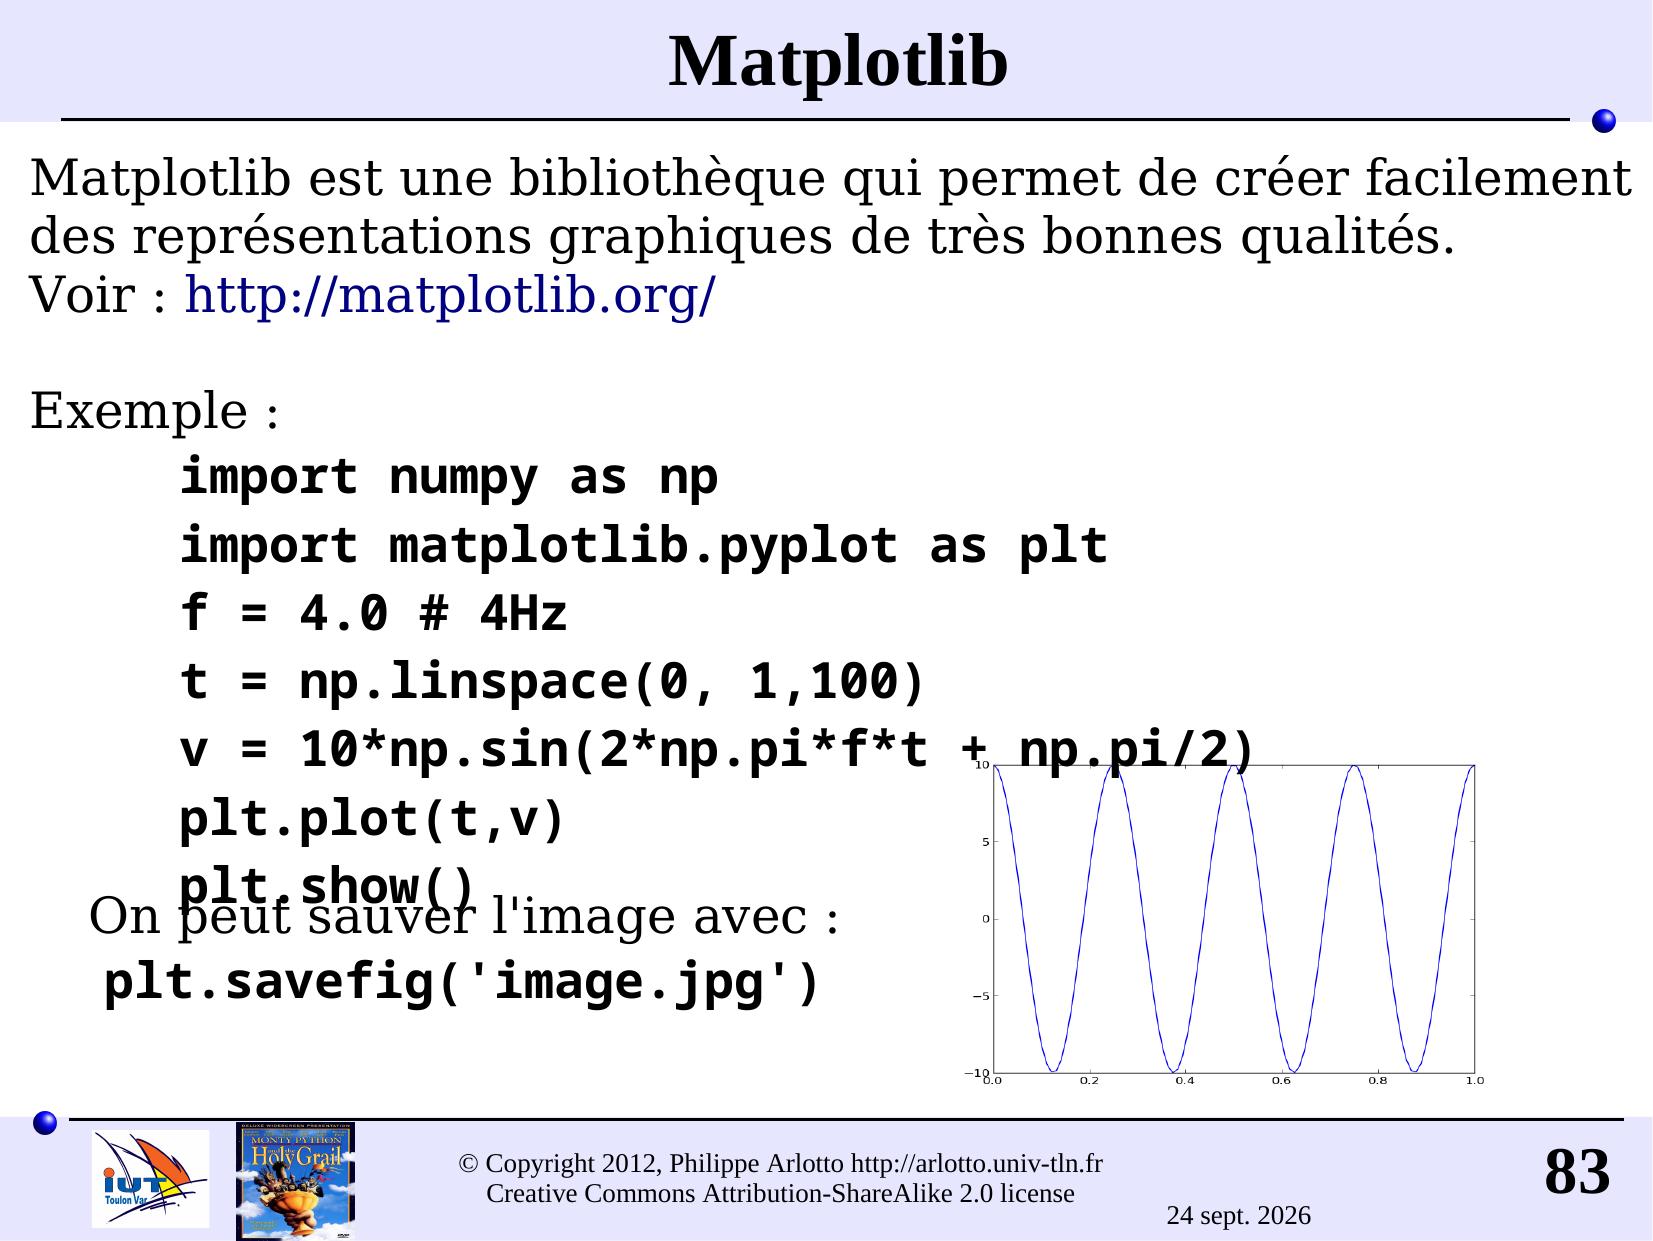

# Matplotlib
Matplotlib est une bibliothèque qui permet de créer facilement
des représentations graphiques de très bonnes qualités.
Voir : http://matplotlib.org/
Exemple :
 import numpy as np
 import matplotlib.pyplot as plt
 f = 4.0 # 4Hz
 t = np.linspace(0, 1,100)
 v = 10*np.sin(2*np.pi*f*t + np.pi/2)
 plt.plot(t,v)
 plt.show()
On peut sauver l'image avec : plt.savefig('image.jpg')